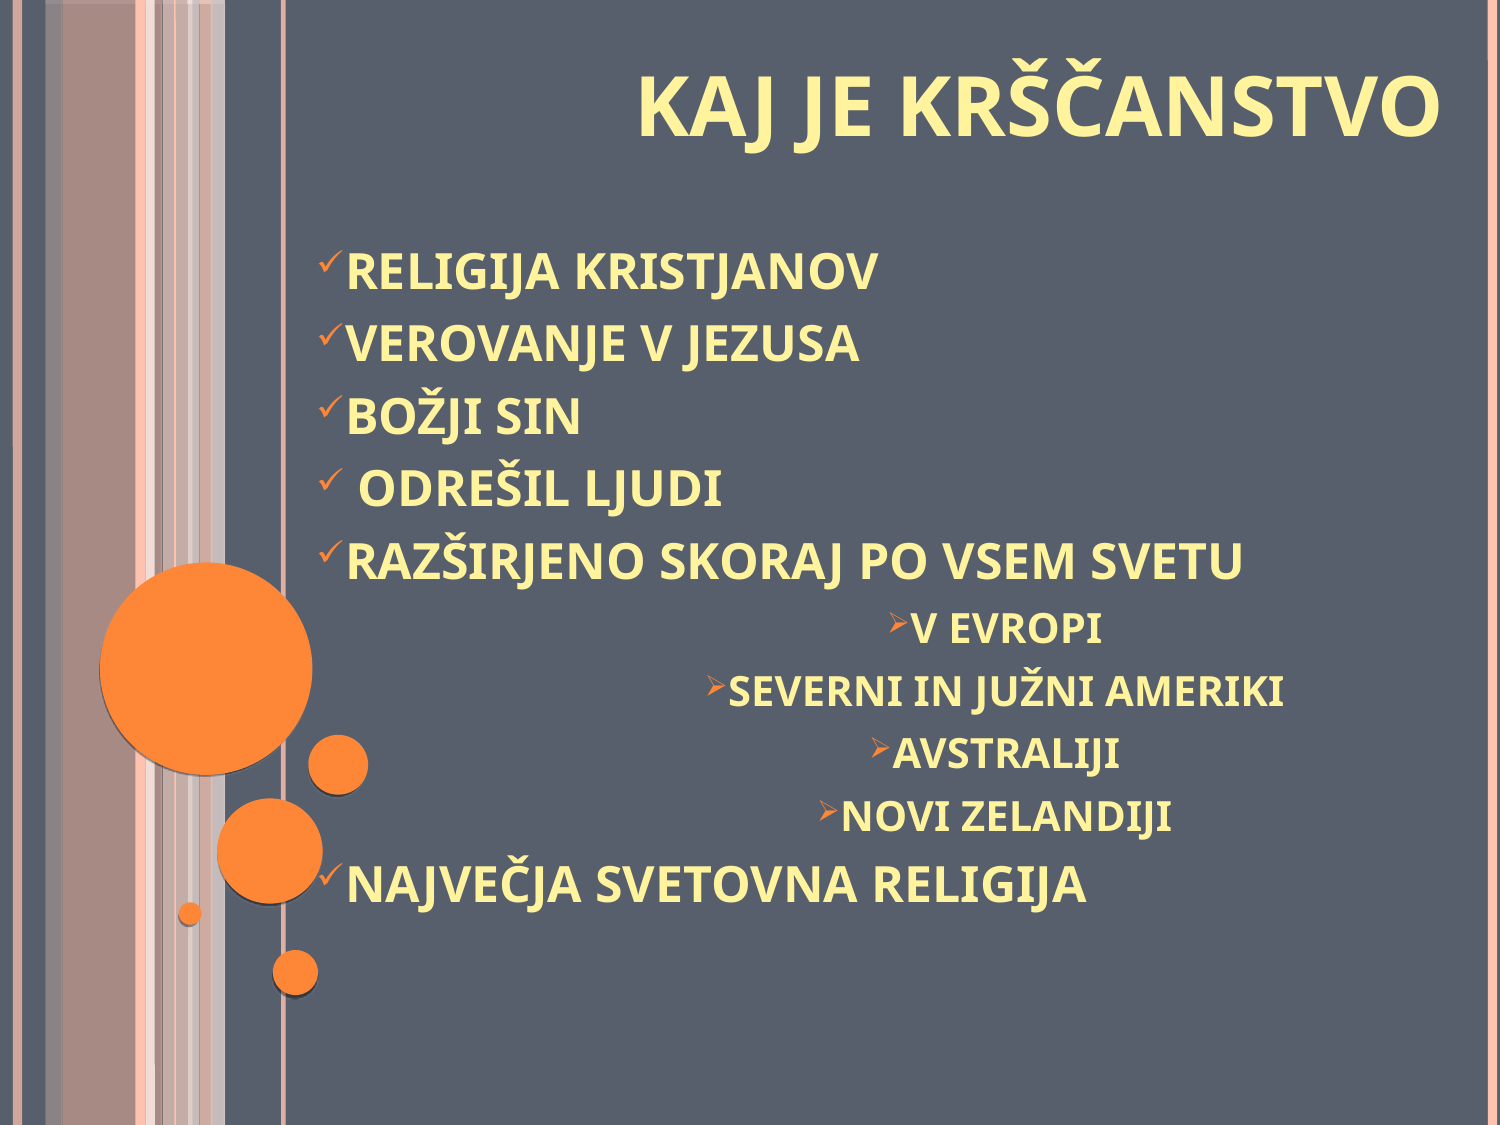

# Kaj je krščanstvo
RELIGIJA KRISTJANOV
VEROVANJE V JEZUSA
BOŽJI SIN
 ODREŠIL LJUDI
RAZŠIRJENO SKORAJ PO VSEM SVETU
V EVROPI
SEVERNI IN JUŽNI AMERIKI
AVSTRALIJI
NOVI ZELANDIJI
NAJVEČJA SVETOVNA RELIGIJA